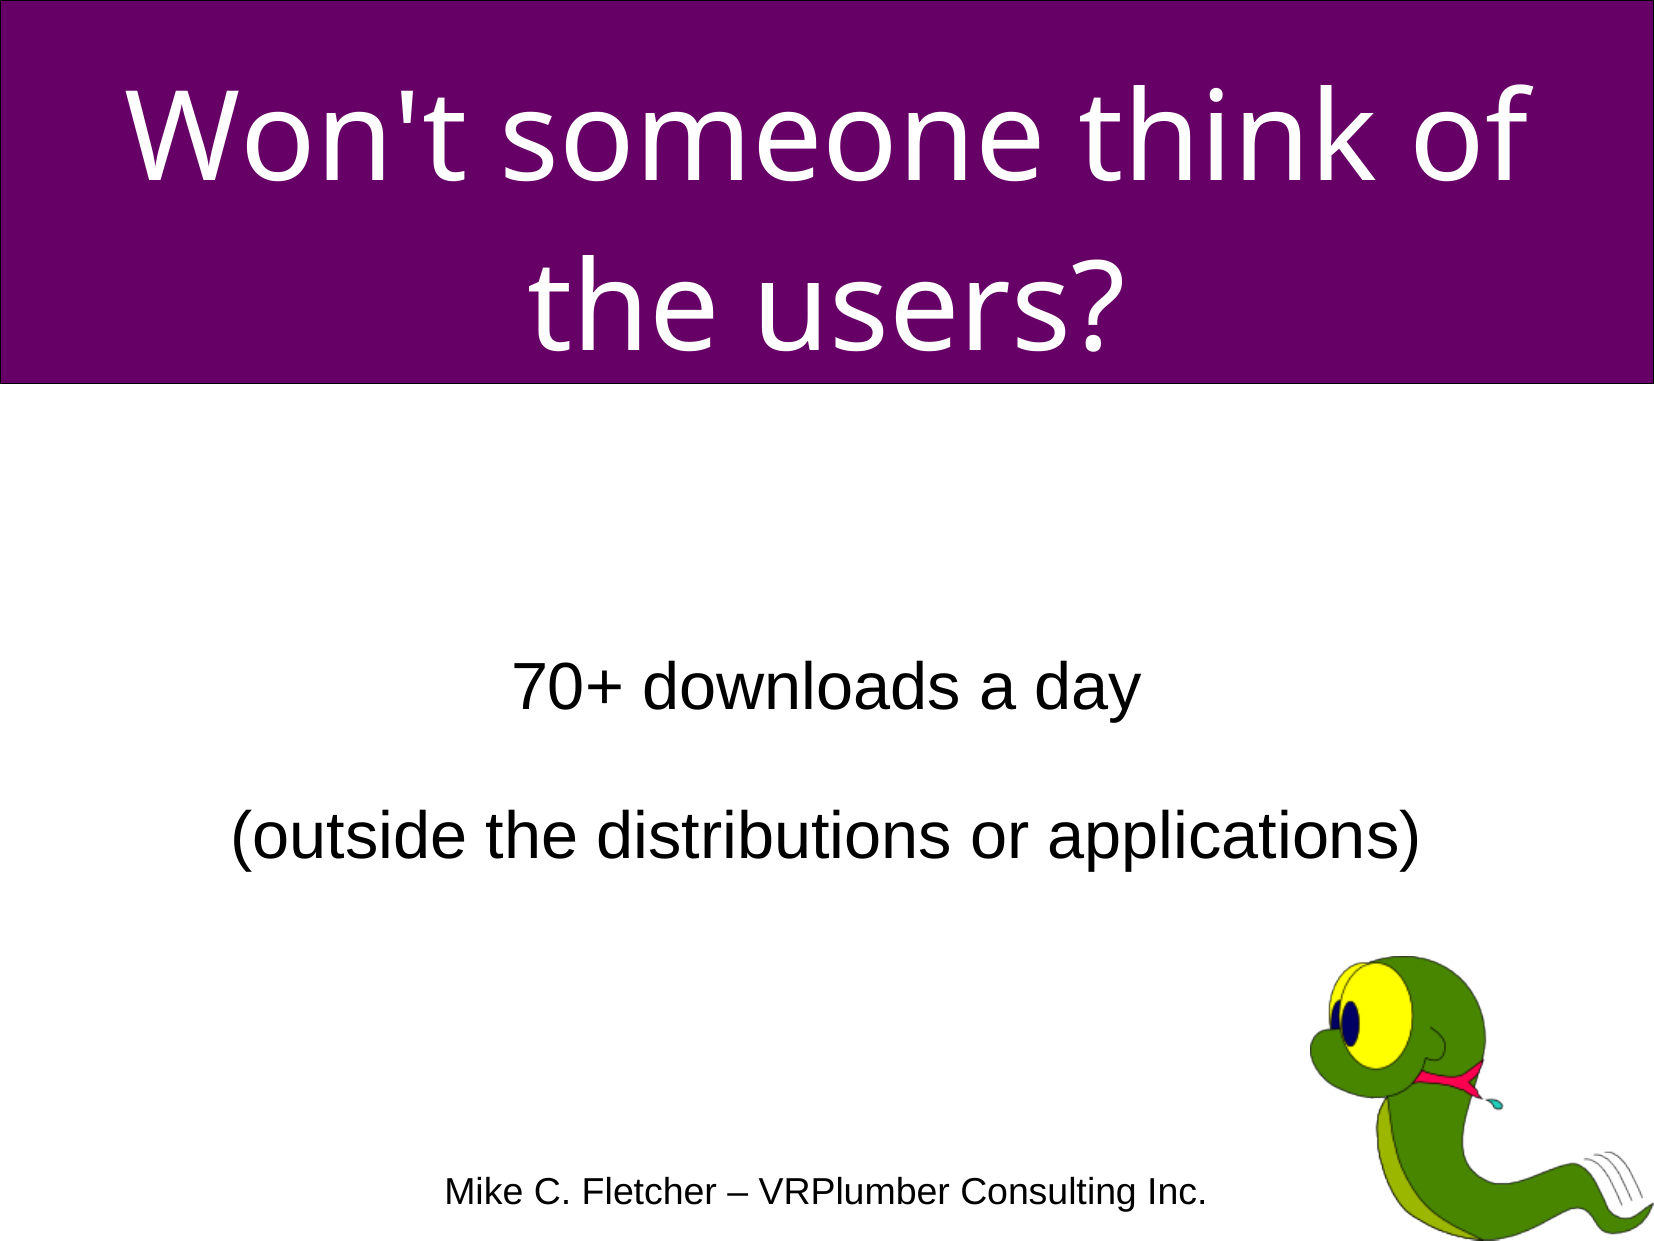

# Won't someone think of the users?
70+ downloads a day
(outside the distributions or applications)